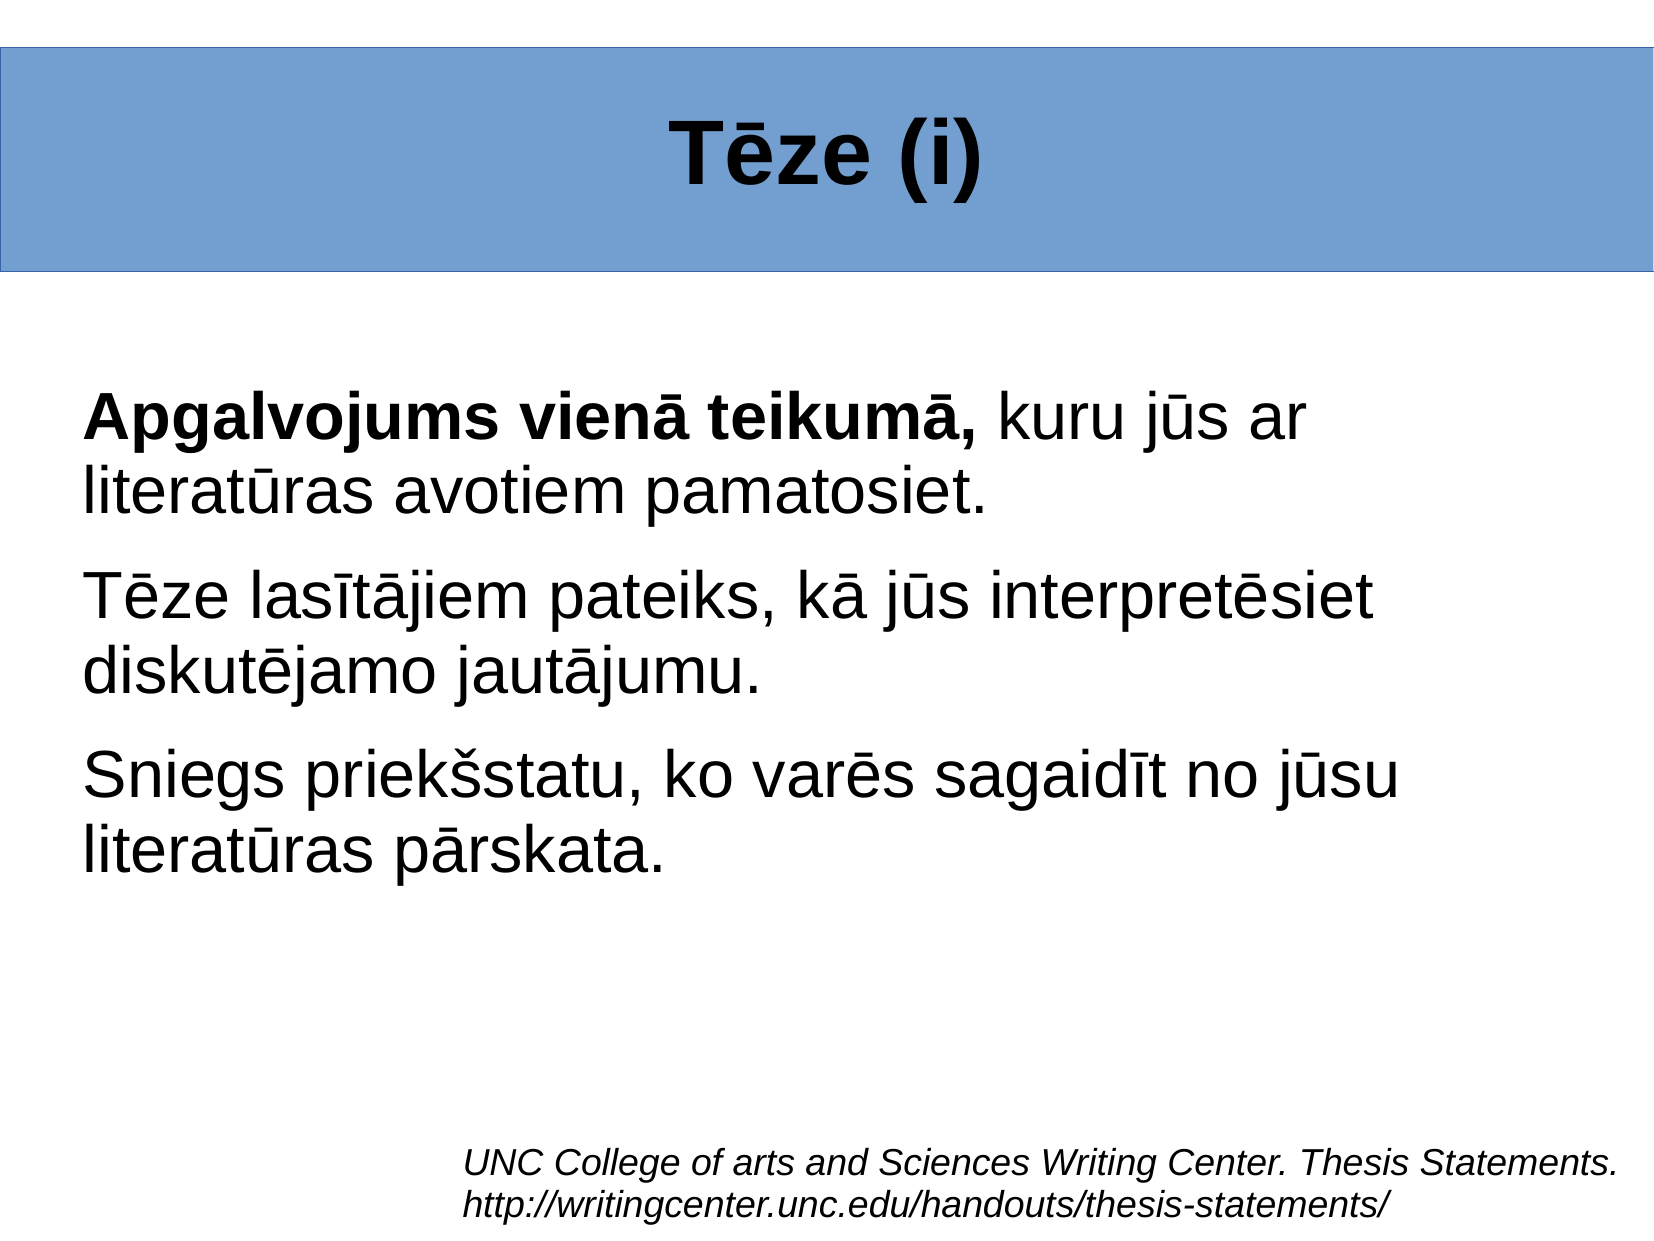

# Tēze (i)
Apgalvojums vienā teikumā, kuru jūs ar literatūras avotiem pamatosiet.
Tēze lasītājiem pateiks, kā jūs interpretēsiet diskutējamo jautājumu.
Sniegs priekšstatu, ko varēs sagaidīt no jūsu literatūras pārskata.
UNC College of arts and Sciences Writing Center. Thesis Statements.
http://writingcenter.unc.edu/handouts/thesis-statements/